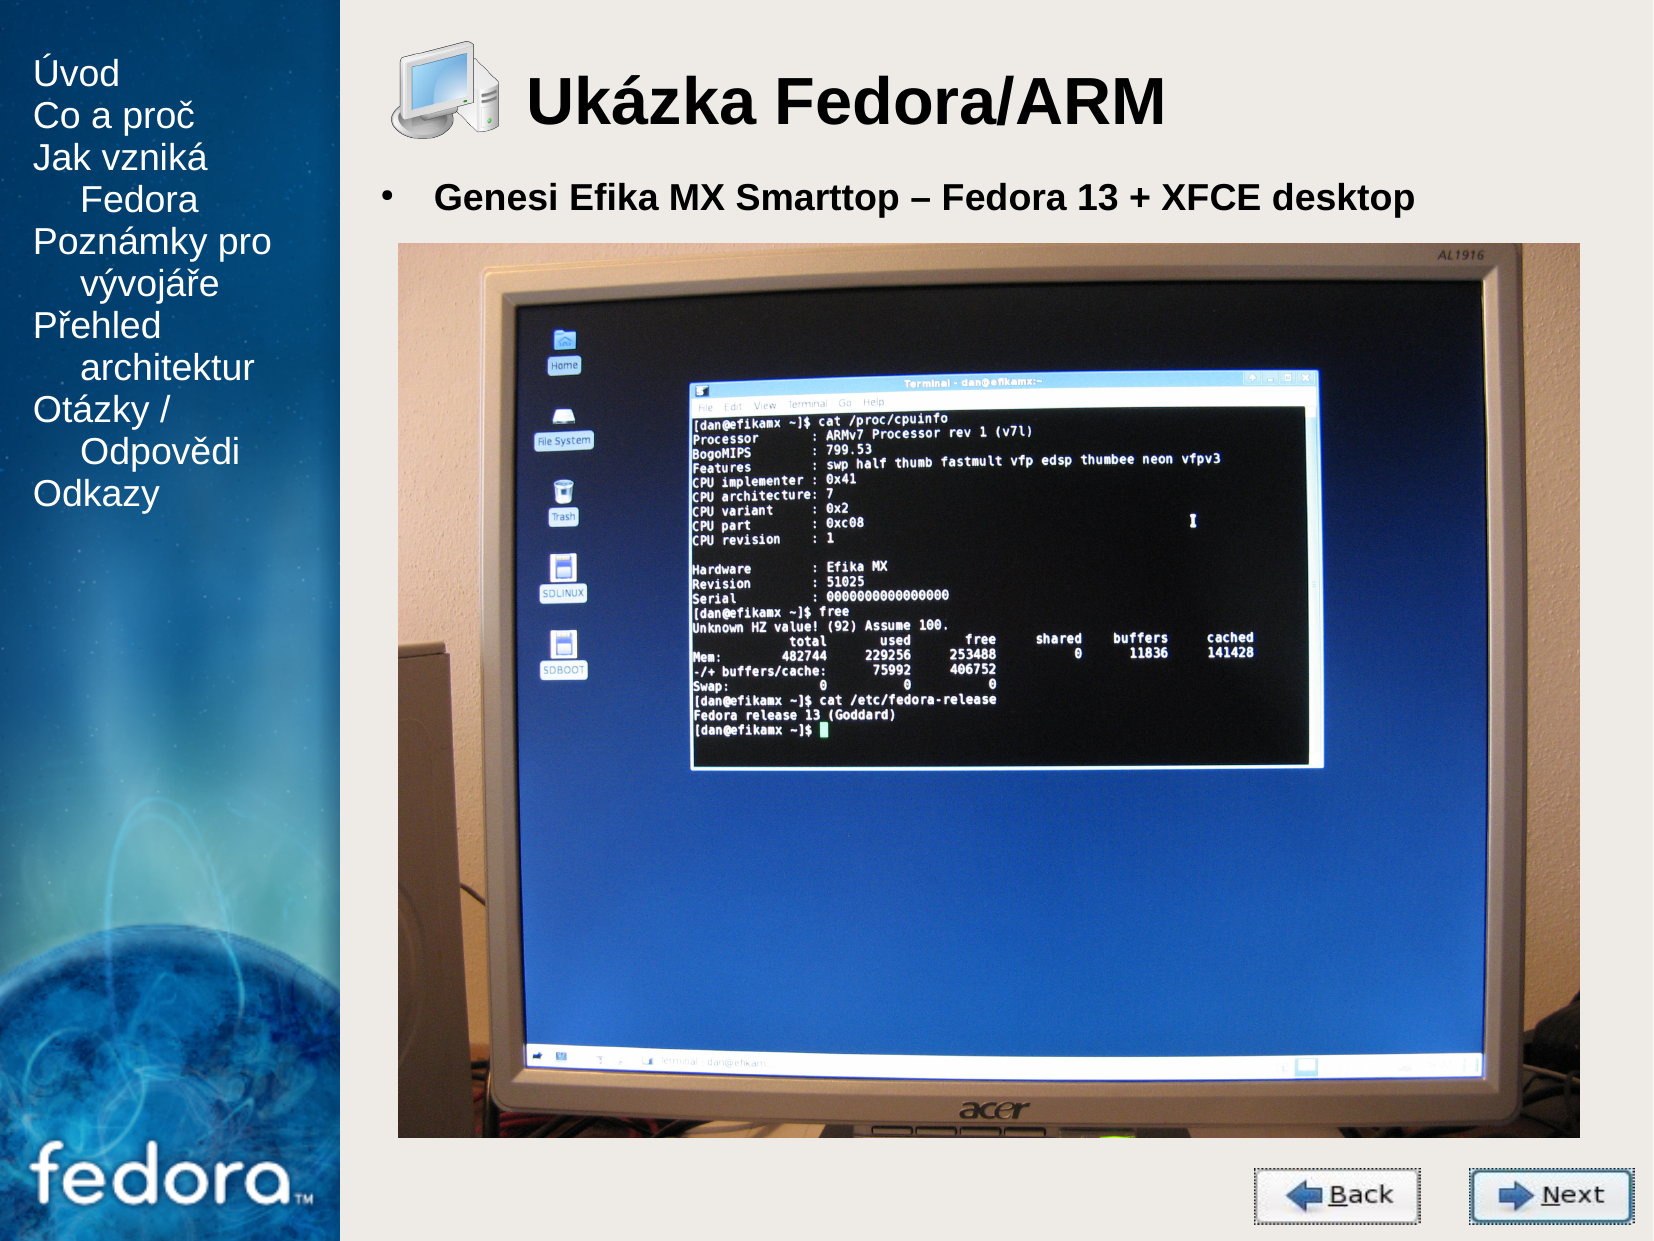

Úvod
Co a proč
Jak vzniká Fedora
Poznámky pro vývojáře
Přehled architektur
Otázky / Odpovědi
Odkazy
# Agenda
Ukázka Fedora/ARM
Genesi Efika MX Smarttop – Fedora 13 + XFCE desktop